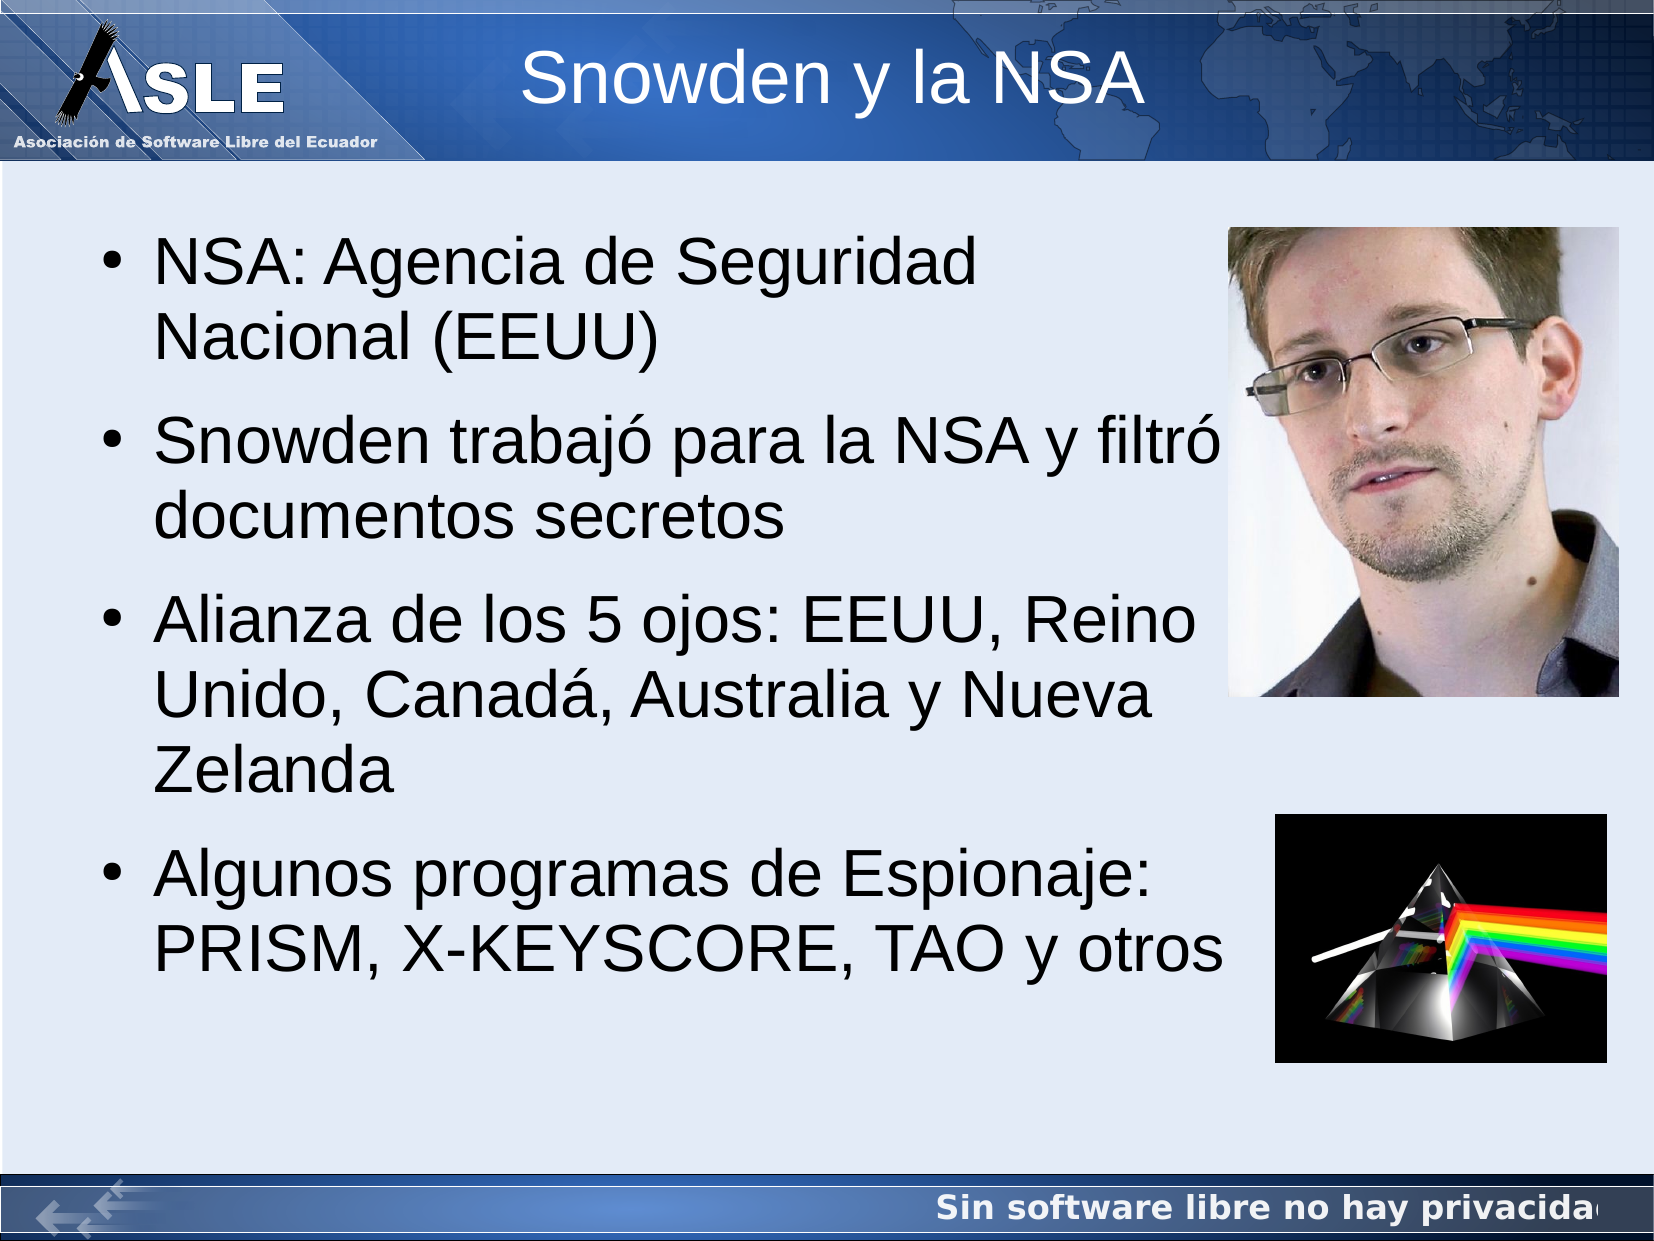

# Snowden y la NSA
NSA: Agencia de Seguridad Nacional (EEUU)
Snowden trabajó para la NSA y filtró documentos secretos
Alianza de los 5 ojos: EEUU, Reino Unido, Canadá, Australia y Nueva Zelanda
Algunos programas de Espionaje: PRISM, X-KEYSCORE, TAO y otros